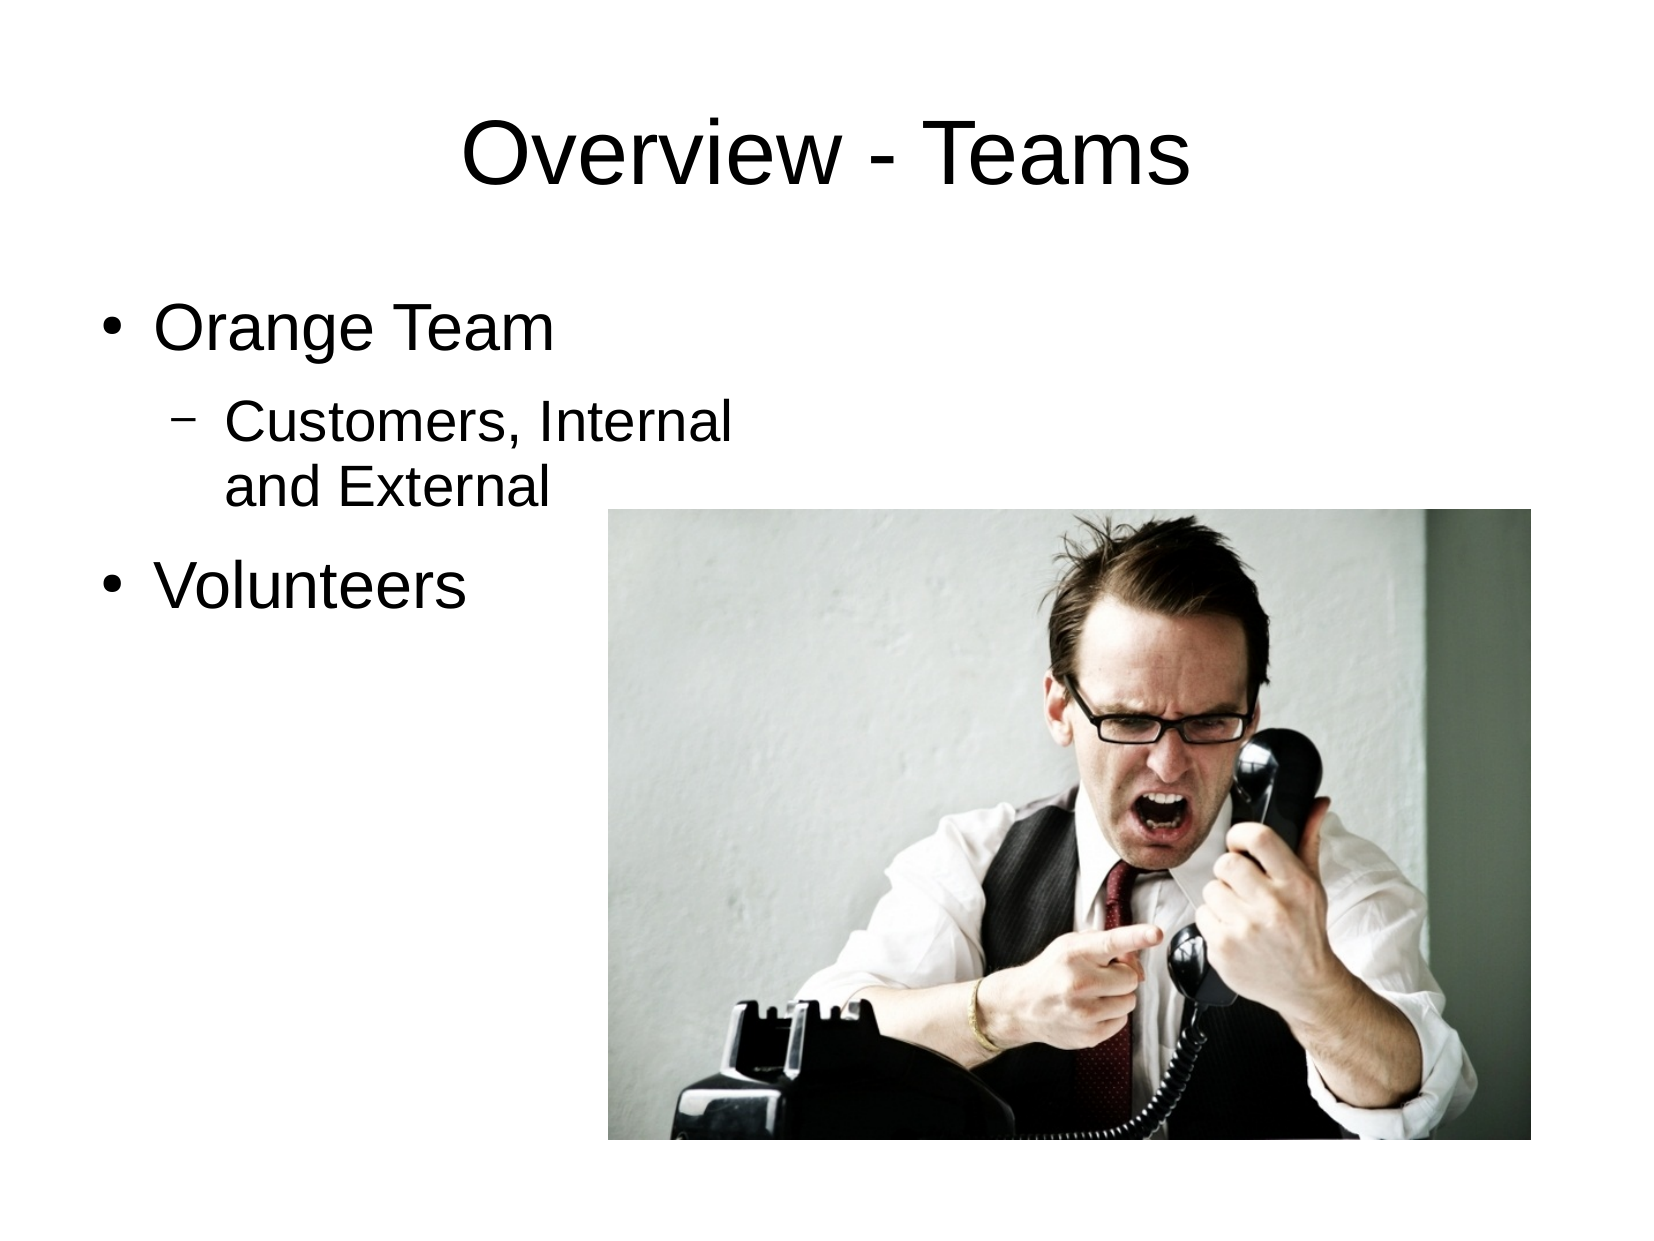

# Overview - Teams
Orange Team
Customers, Internal
and External
Volunteers